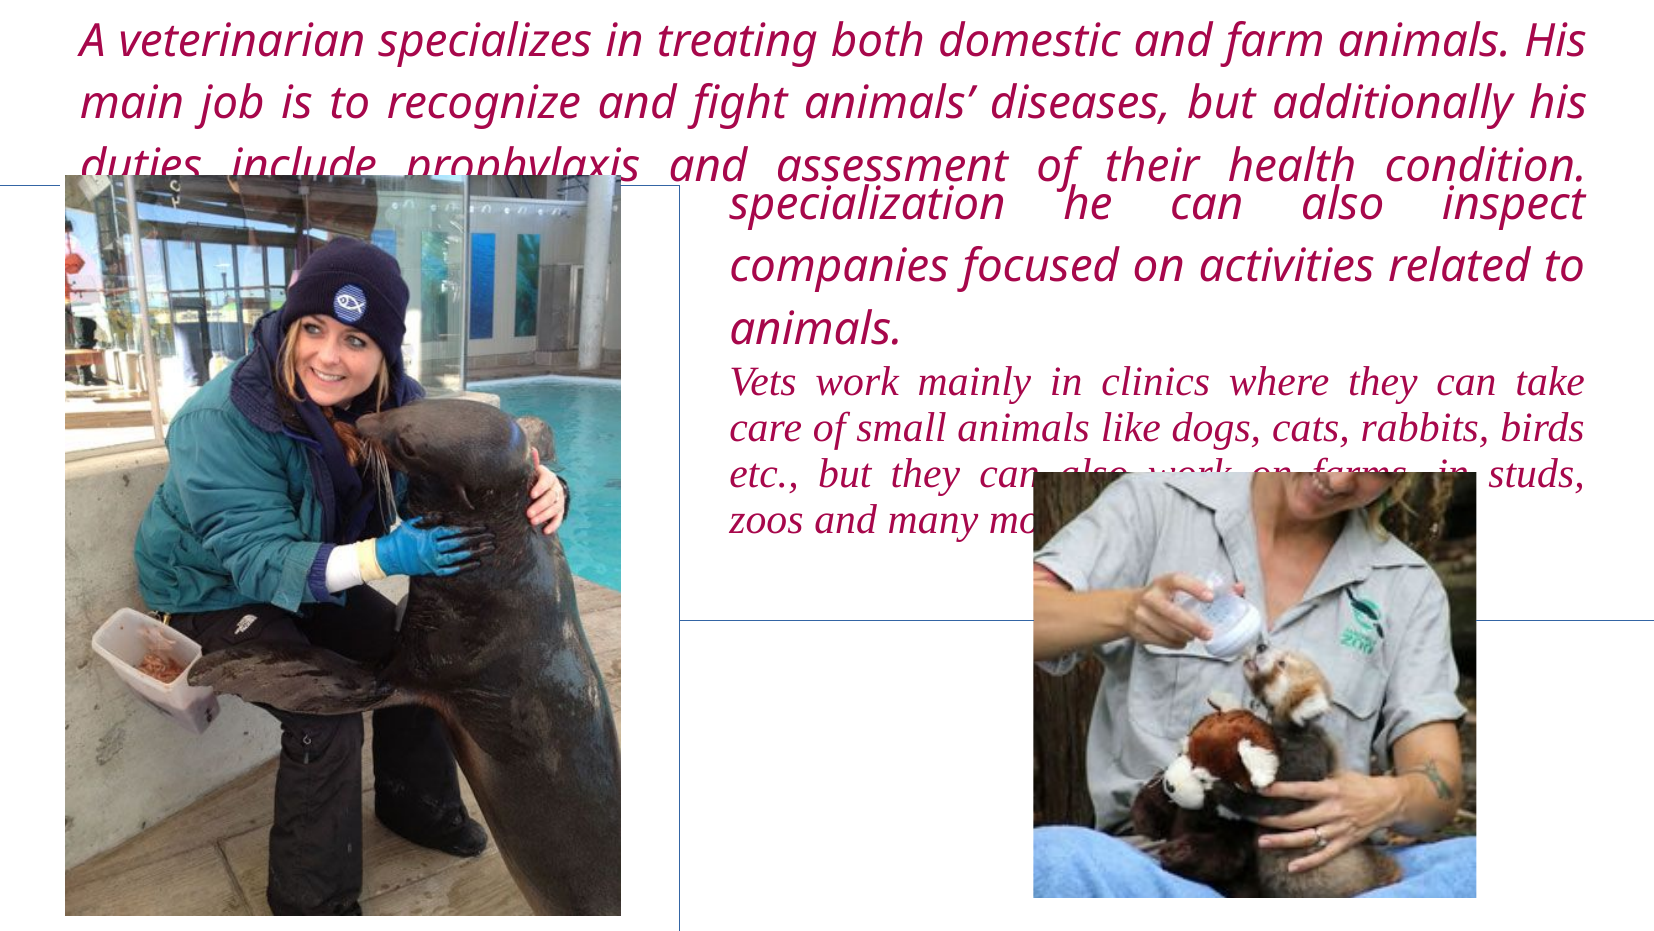

A veterinarian specializes in treating both domestic and farm animals. His main job is to recognize and fight animals’ diseases, but additionally his duties include prophylaxis and assessment of their health condition. Depending on the chosen
specialization he can also inspect companies focused on activities related to animals.
Vets work mainly in clinics where they can take care of small animals like dogs, cats, rabbits, birds etc., but they can also work on farms, in studs, zoos and many more places.